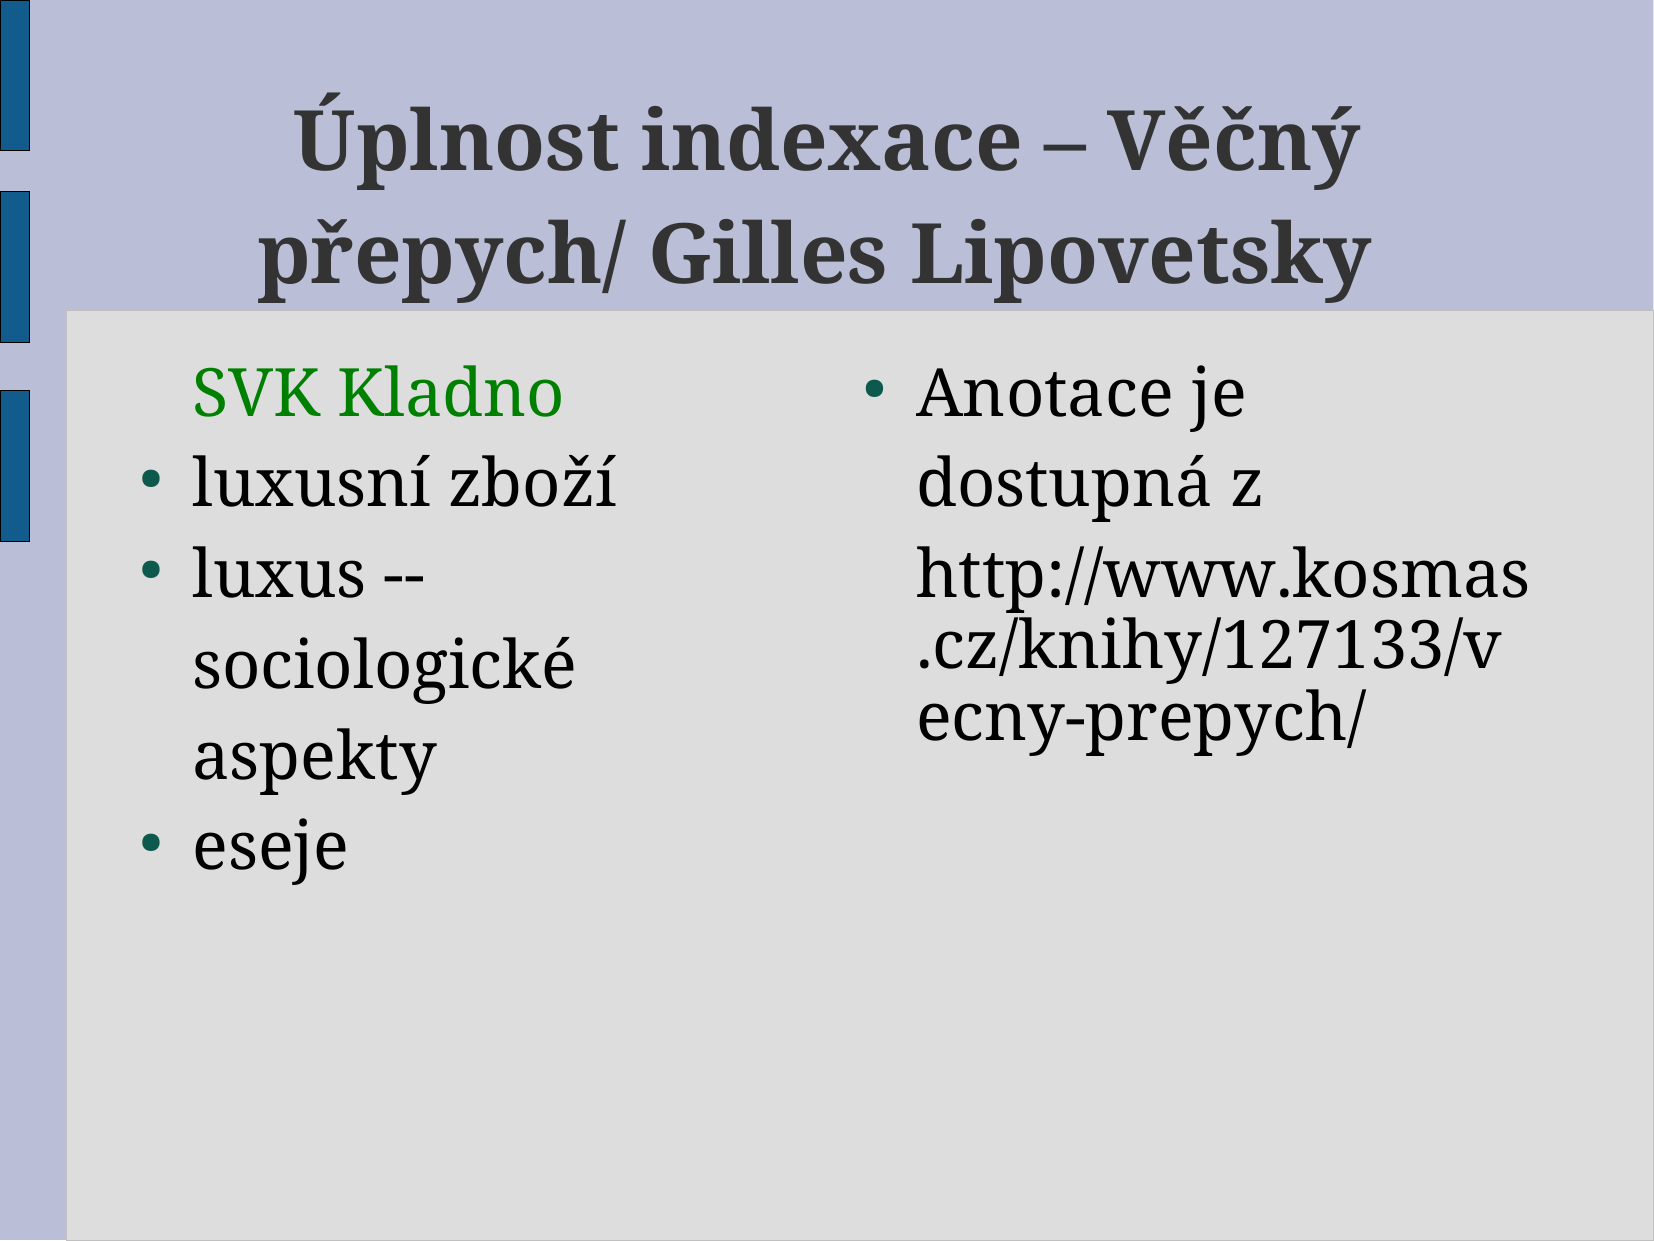

# Úplnost indexace – Věčný přepych/ Gilles Lipovetsky
SVK Kladno
luxusní zboží
luxus -- sociologické 		 aspekty
eseje
Anotace je dostupná z http://www.kosmas.cz/knihy/127133/vecny-prepych/